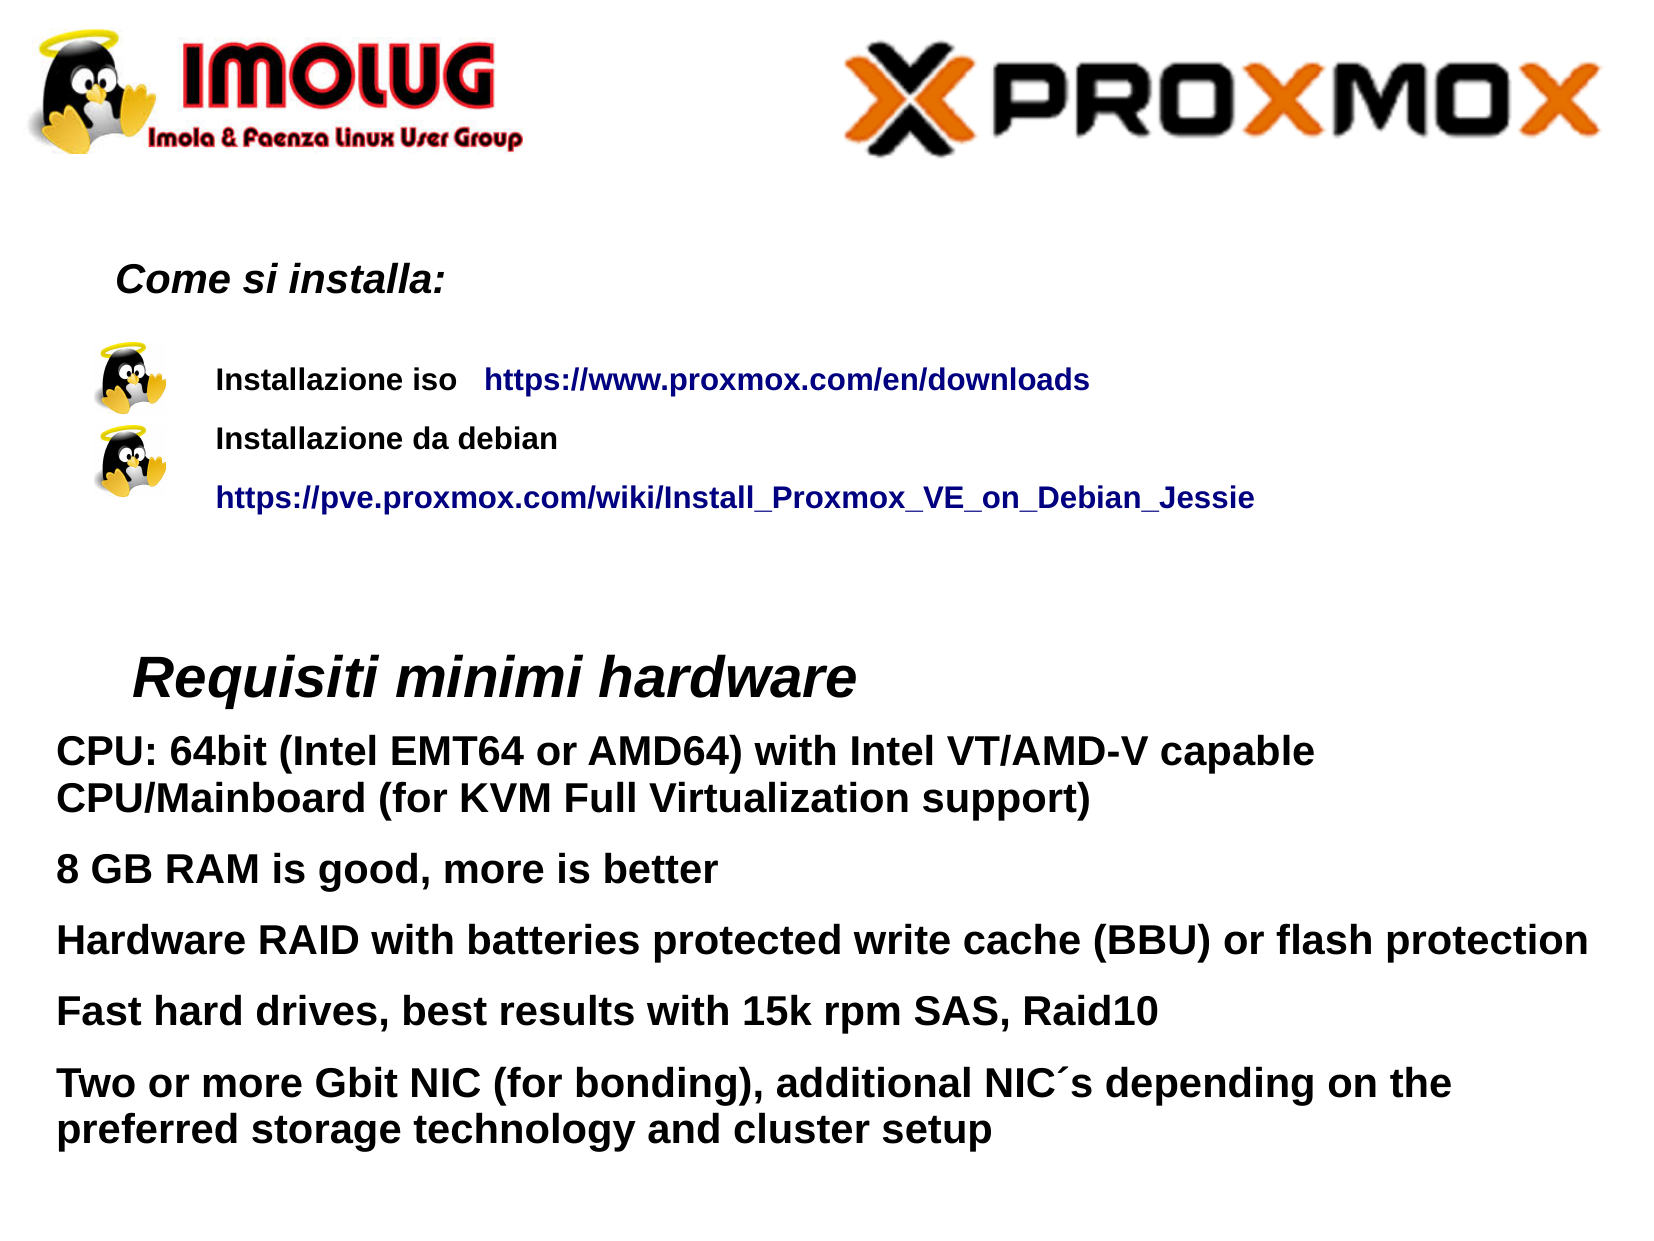

Come si installa:
Installazione iso https://www.proxmox.com/en/downloads
Installazione da debian
https://pve.proxmox.com/wiki/Install_Proxmox_VE_on_Debian_Jessie
Requisiti minimi hardware
CPU: 64bit (Intel EMT64 or AMD64) with Intel VT/AMD-V capable CPU/Mainboard (for KVM Full Virtualization support)
8 GB RAM is good, more is better
Hardware RAID with batteries protected write cache (BBU) or flash protection
Fast hard drives, best results with 15k rpm SAS, Raid10
Two or more Gbit NIC (for bonding), additional NIC´s depending on the preferred storage technology and cluster setup